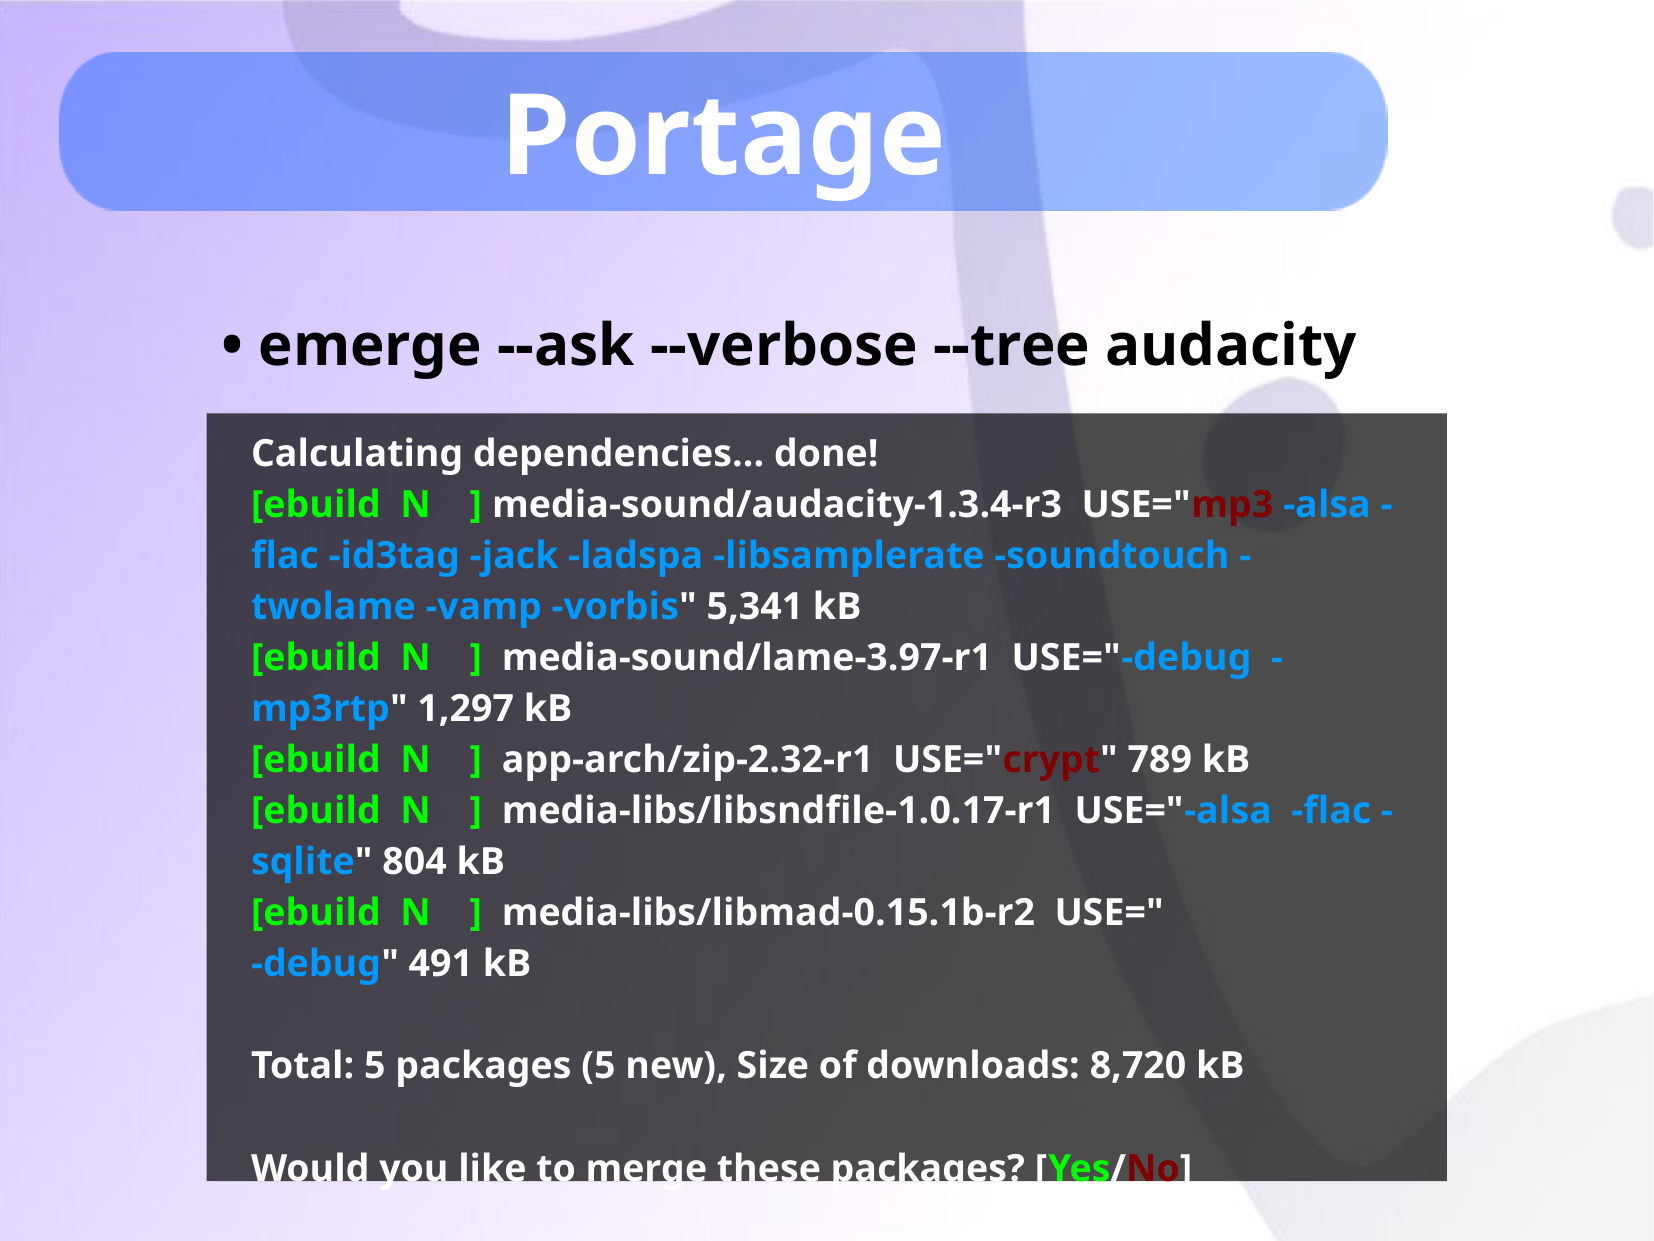

Portage
• emerge --ask --verbose --tree audacity
Calculating dependencies... done!
[ebuild N ] media-sound/audacity-1.3.4-r3 USE="mp3 -alsa -flac -id3tag -jack -ladspa -libsamplerate -soundtouch -twolame -vamp -vorbis" 5,341 kB
[ebuild N ] media-sound/lame-3.97-r1 USE="-debug -mp3rtp" 1,297 kB
[ebuild N ] app-arch/zip-2.32-r1 USE="crypt" 789 kB
[ebuild N ] media-libs/libsndfile-1.0.17-r1 USE="-alsa -flac -sqlite" 804 kB
[ebuild N ] media-libs/libmad-0.15.1b-r2 USE="
-debug" 491 kB
Total: 5 packages (5 new), Size of downloads: 8,720 kB
Would you like to merge these packages? [Yes/No]